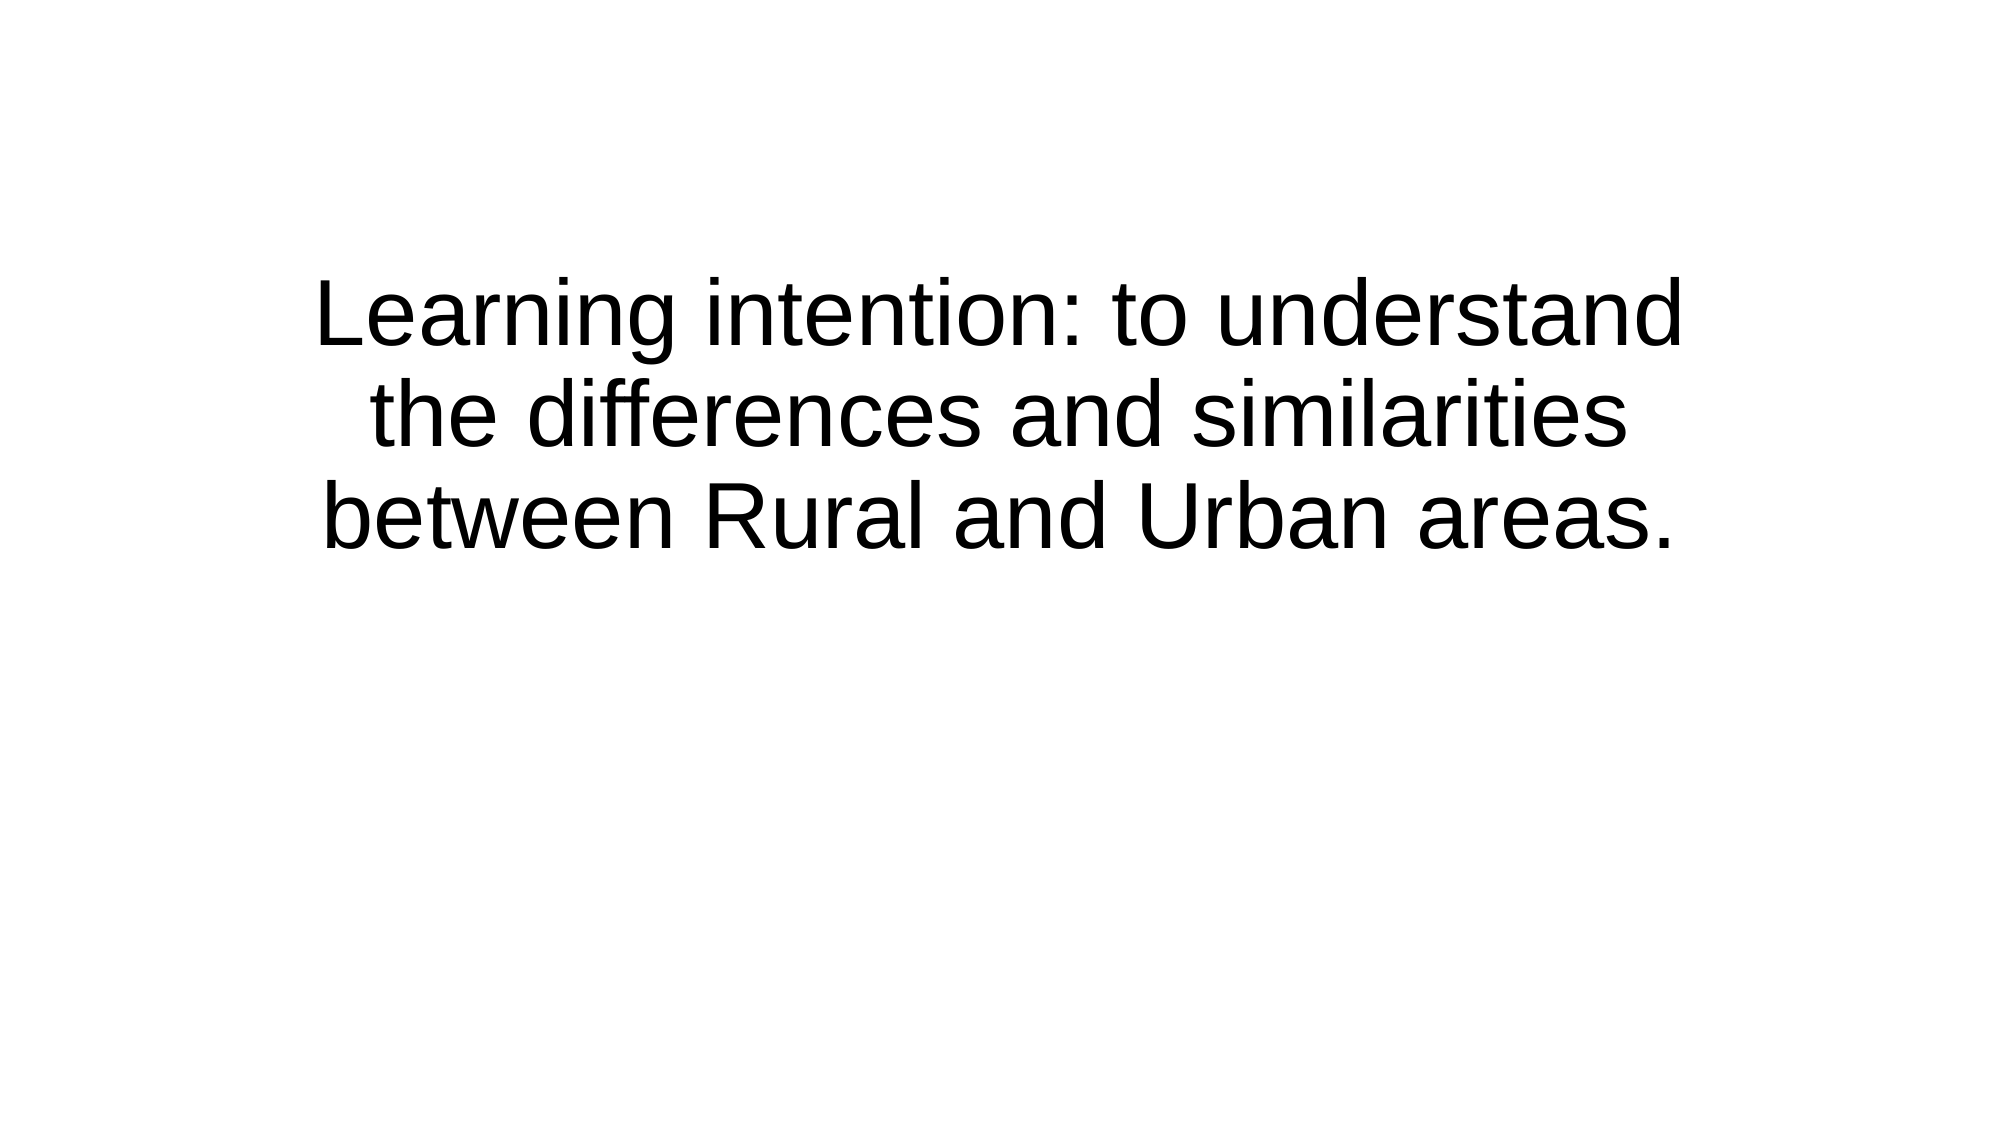

# Learning intention: to understand the differences and similarities between Rural and Urban areas.